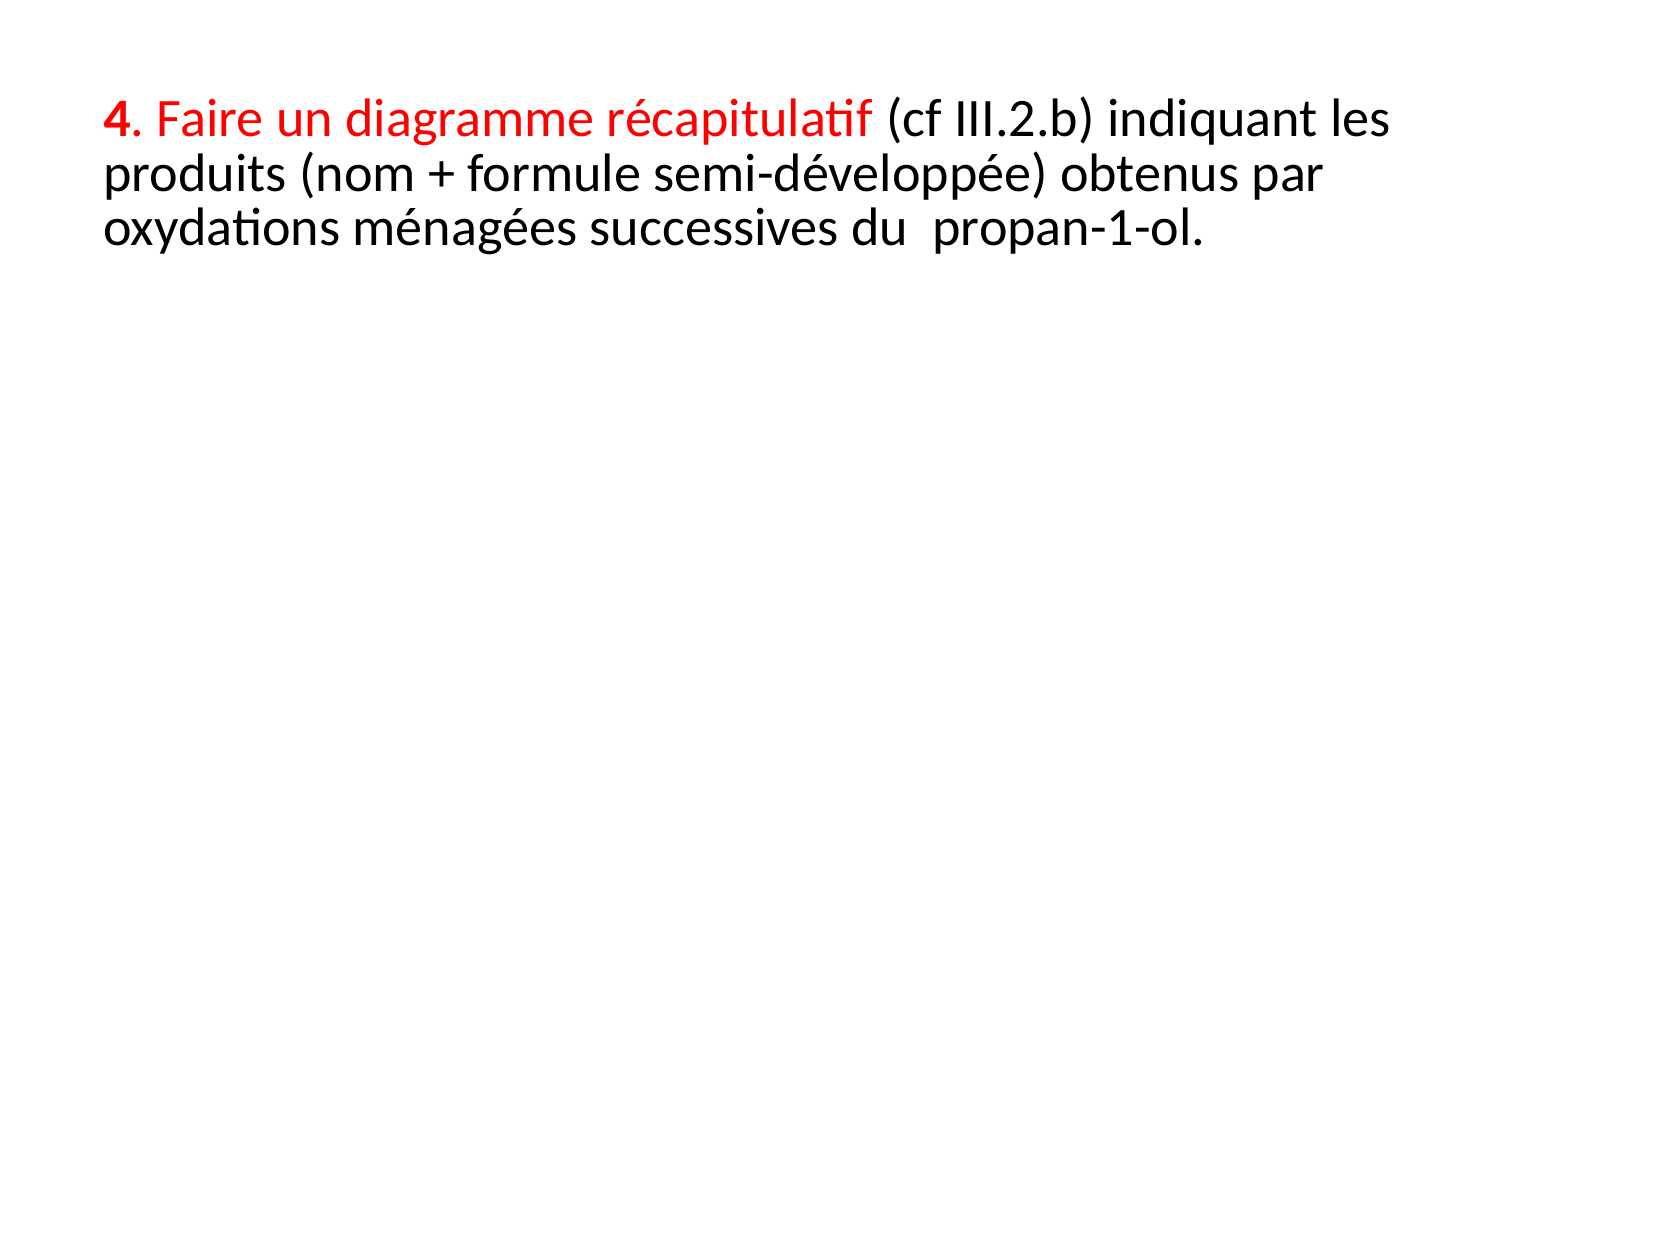

4. Faire un diagramme récapitulatif (cf III.2.b) indiquant les produits (nom + formule semi-développée) obtenus par oxydations ménagées successives du propan-1-ol.